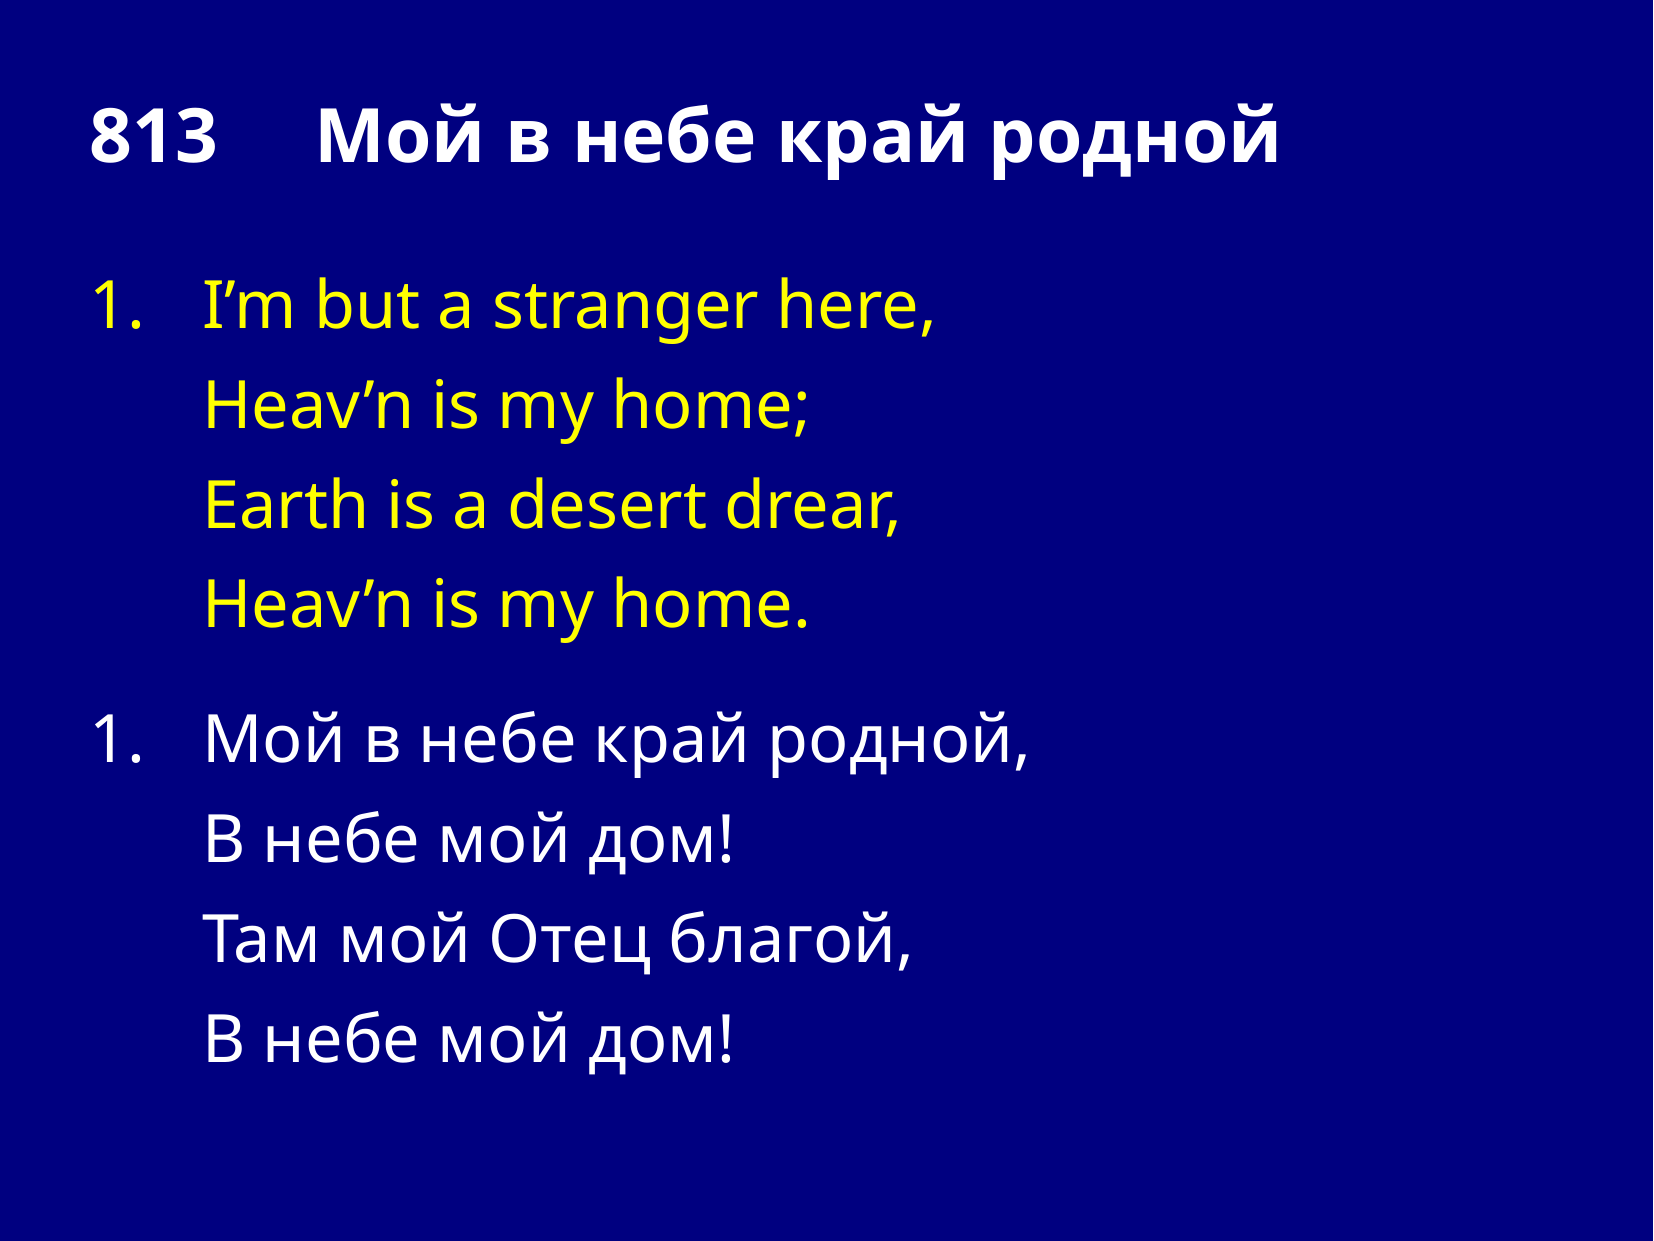

813	Мой в небе край родной
1.	I’m but a stranger here,
	Heav’n is my home;
	Earth is a desert drear,
	Heav’n is my home.
1.	Мой в небе край родной,
	В небе мой дом!
	Там мой Отец благой,
	В небе мой дом!